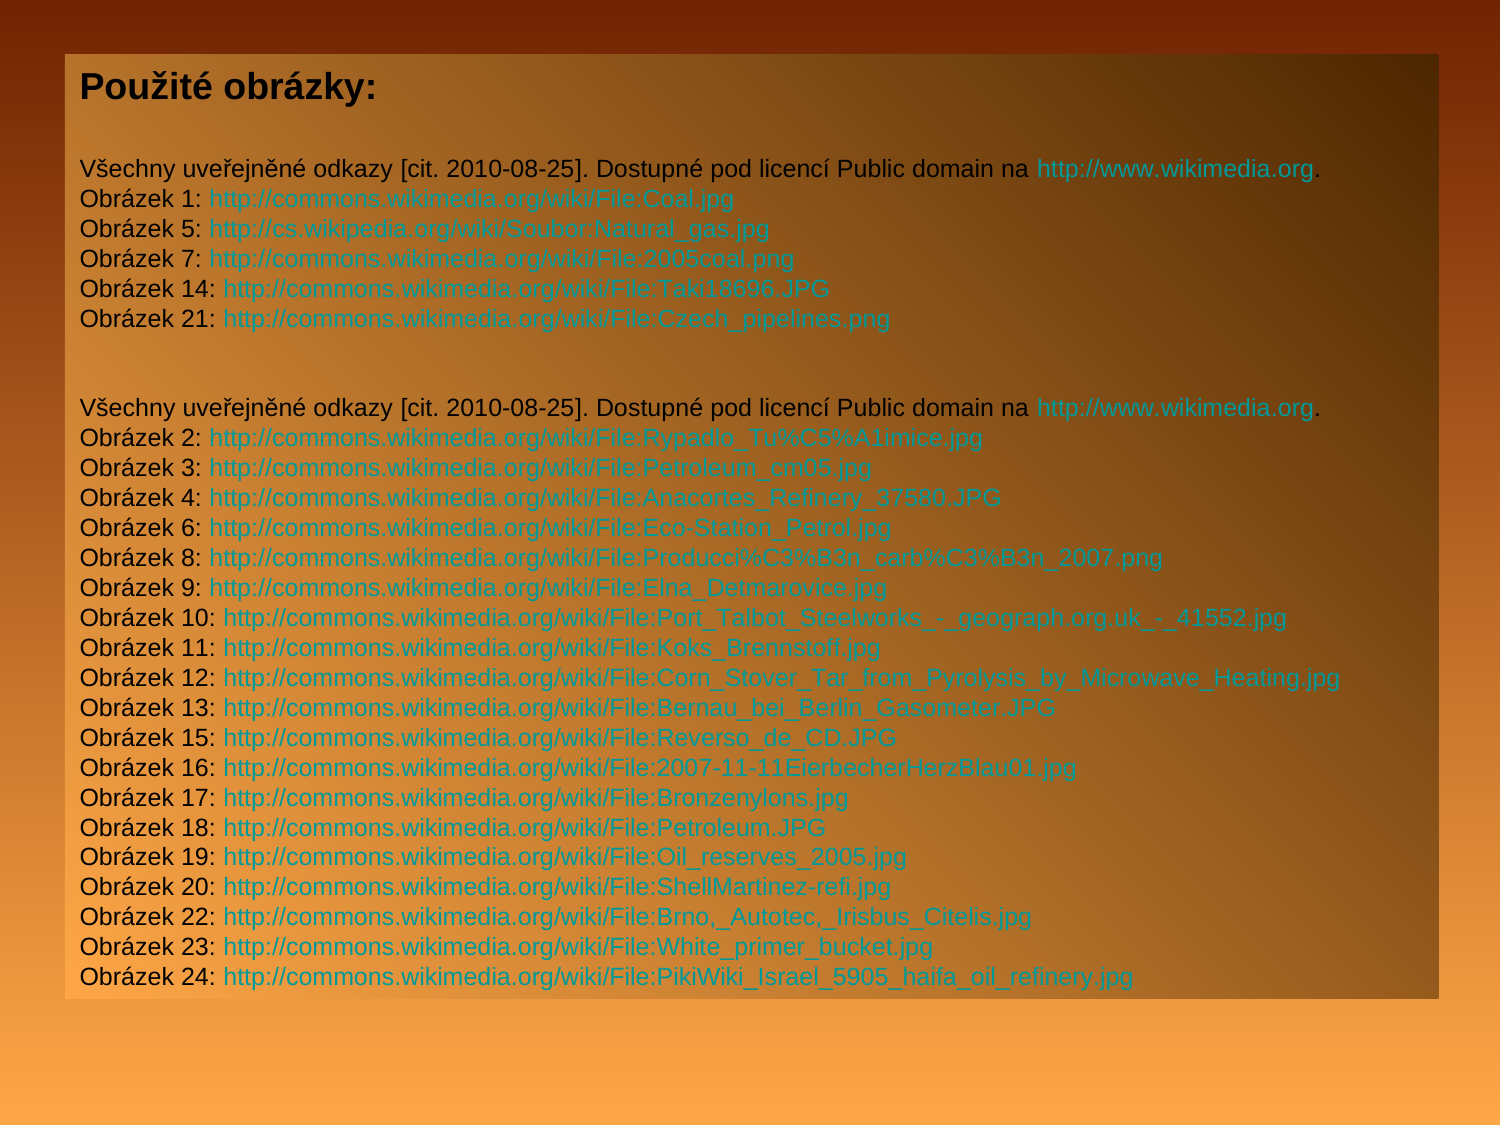

Použité obrázky:
Všechny uveřejněné odkazy [cit. 2010-08-25]. Dostupné pod licencí Public domain na http://www.wikimedia.org.
Obrázek 1: http://commons.wikimedia.org/wiki/File:Coal.jpg
Obrázek 5: http://cs.wikipedia.org/wiki/Soubor:Natural_gas.jpg
Obrázek 7: http://commons.wikimedia.org/wiki/File:2005coal.png
Obrázek 14: http://commons.wikimedia.org/wiki/File:Taki18696.JPG
Obrázek 21: http://commons.wikimedia.org/wiki/File:Czech_pipelines.png
Všechny uveřejněné odkazy [cit. 2010-08-25]. Dostupné pod licencí Public domain na http://www.wikimedia.org.
Obrázek 2: http://commons.wikimedia.org/wiki/File:Rypadlo_Tu%C5%A1imice.jpg
Obrázek 3: http://commons.wikimedia.org/wiki/File:Petroleum_cm05.jpg
Obrázek 4: http://commons.wikimedia.org/wiki/File:Anacortes_Refinery_37580.JPG
Obrázek 6: http://commons.wikimedia.org/wiki/File:Eco-Station_Petrol.jpg
Obrázek 8: http://commons.wikimedia.org/wiki/File:Producci%C3%B3n_carb%C3%B3n_2007.png
Obrázek 9: http://commons.wikimedia.org/wiki/File:Elna_Detmarovice.jpg
Obrázek 10: http://commons.wikimedia.org/wiki/File:Port_Talbot_Steelworks_-_geograph.org.uk_-_41552.jpg
Obrázek 11: http://commons.wikimedia.org/wiki/File:Koks_Brennstoff.jpg
Obrázek 12: http://commons.wikimedia.org/wiki/File:Corn_Stover_Tar_from_Pyrolysis_by_Microwave_Heating.jpg
Obrázek 13: http://commons.wikimedia.org/wiki/File:Bernau_bei_Berlin_Gasometer.JPG
Obrázek 15: http://commons.wikimedia.org/wiki/File:Reverso_de_CD.JPG
Obrázek 16: http://commons.wikimedia.org/wiki/File:2007-11-11EierbecherHerzBlau01.jpg
Obrázek 17: http://commons.wikimedia.org/wiki/File:Bronzenylons.jpg
Obrázek 18: http://commons.wikimedia.org/wiki/File:Petroleum.JPG
Obrázek 19: http://commons.wikimedia.org/wiki/File:Oil_reserves_2005.jpg
Obrázek 20: http://commons.wikimedia.org/wiki/File:ShellMartinez-refi.jpg
Obrázek 22: http://commons.wikimedia.org/wiki/File:Brno,_Autotec,_Irisbus_Citelis.jpg
Obrázek 23: http://commons.wikimedia.org/wiki/File:White_primer_bucket.jpg
Obrázek 24: http://commons.wikimedia.org/wiki/File:PikiWiki_Israel_5905_haifa_oil_refinery.jpg